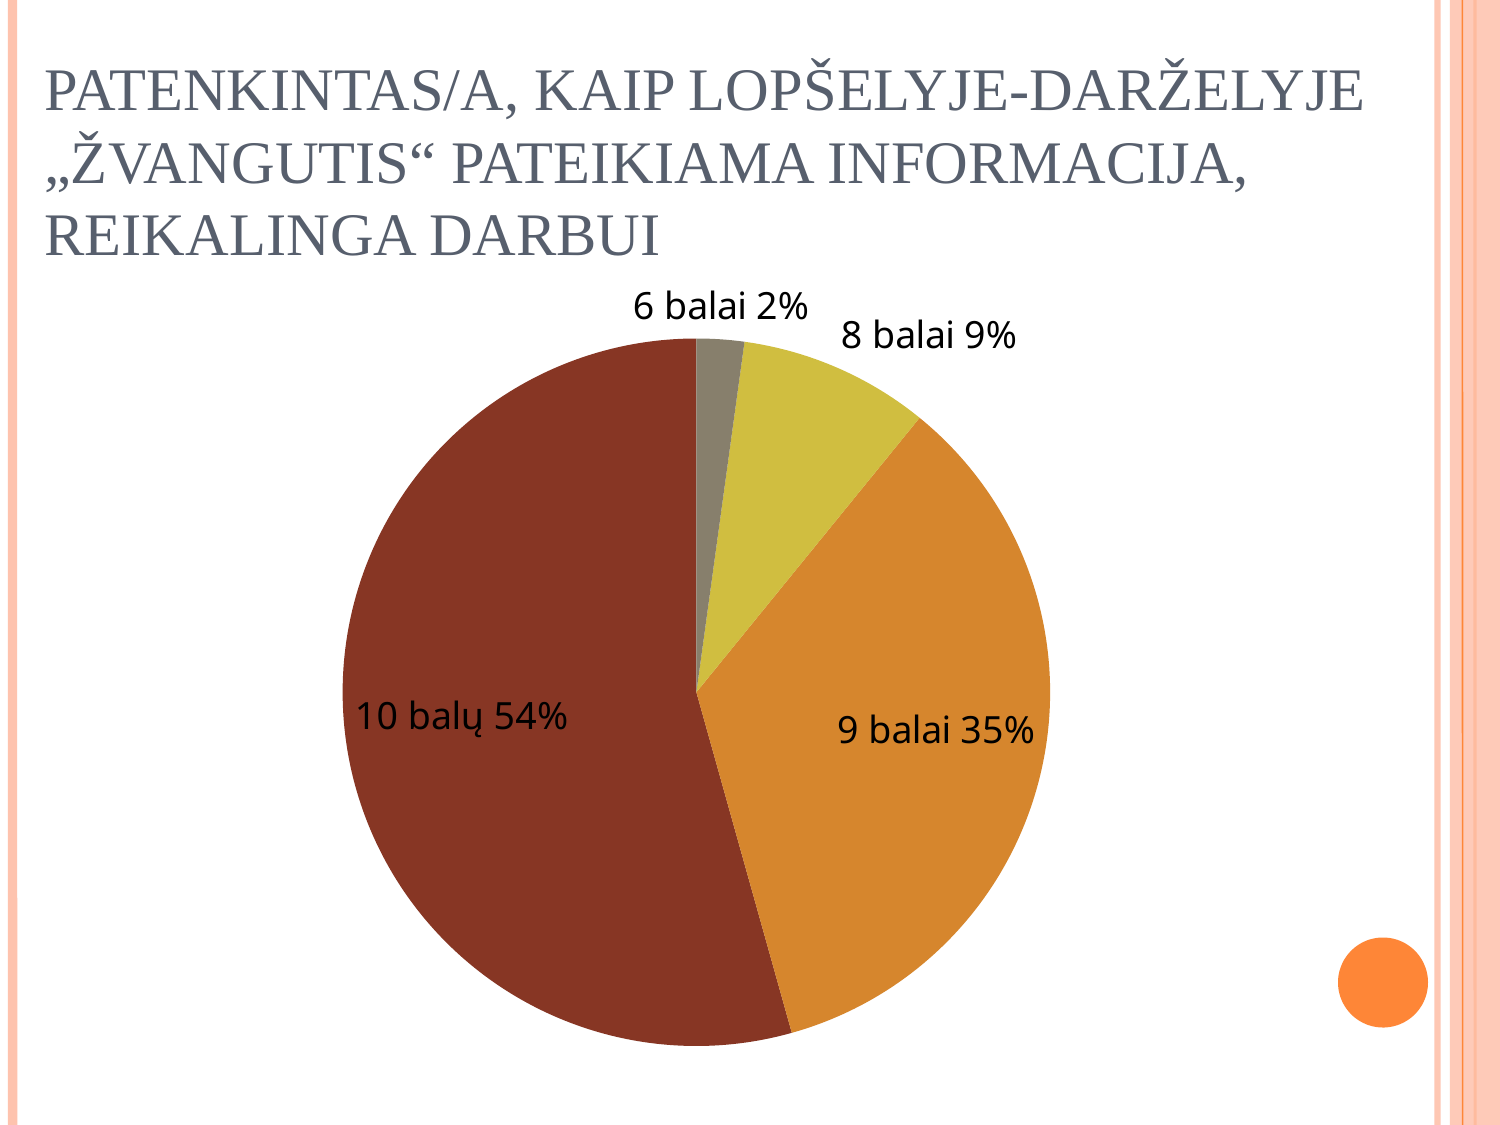

# Patenkintas/a, kaip lopšelyje-darželyje „Žvangutis“ pateikiama informacija, reikalinga darbui
### Chart
| Category | Pardavimas |
|---|---|
| 10 balų | 25.0 |
| 9 balai | 16.0 |
| 8 balai | 4.0 |
| 6 balai | 1.0 |